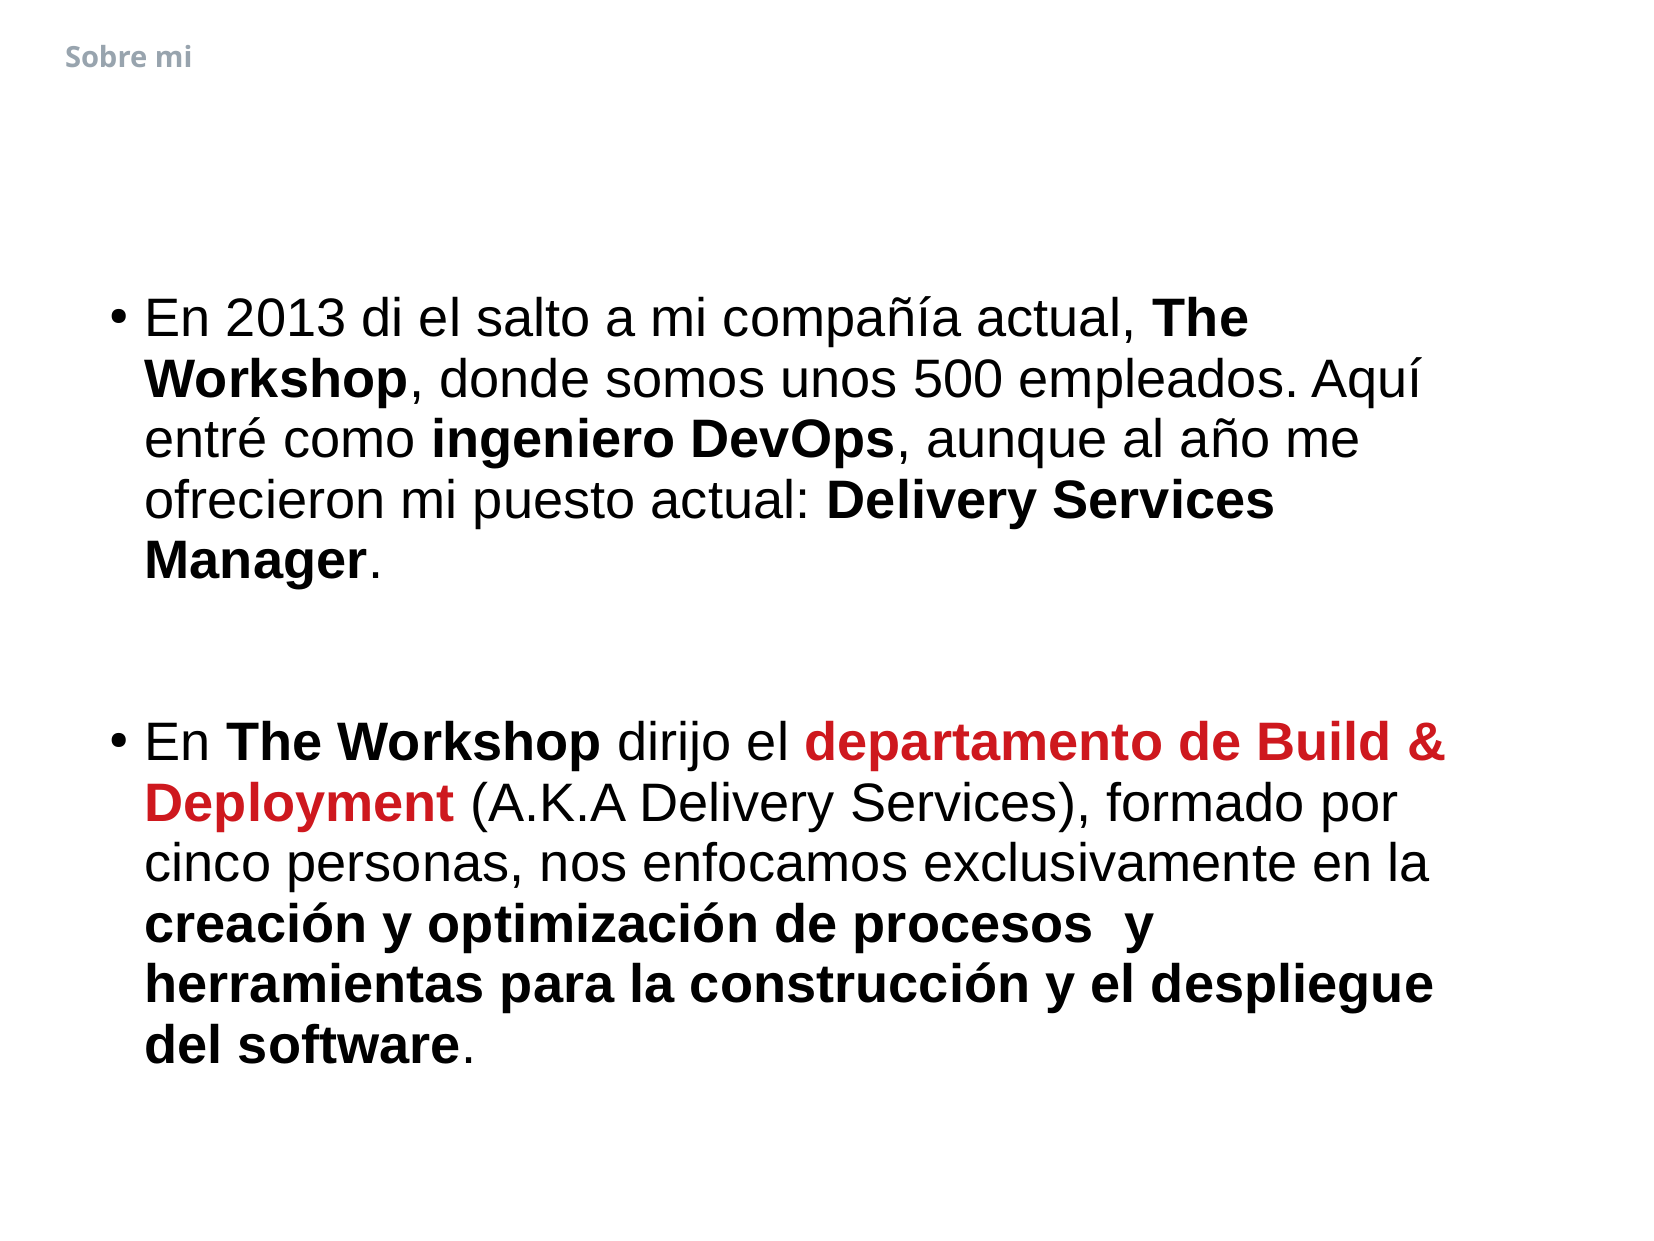

Sobre mi
En 2013 di el salto a mi compañía actual, The Workshop, donde somos unos 500 empleados. Aquí entré como ingeniero DevOps, aunque al año me ofrecieron mi puesto actual: Delivery Services Manager.
En The Workshop dirijo el departamento de Build & Deployment (A.K.A Delivery Services), formado por cinco personas, nos enfocamos exclusivamente en la creación y optimización de procesos y herramientas para la construcción y el despliegue del software.